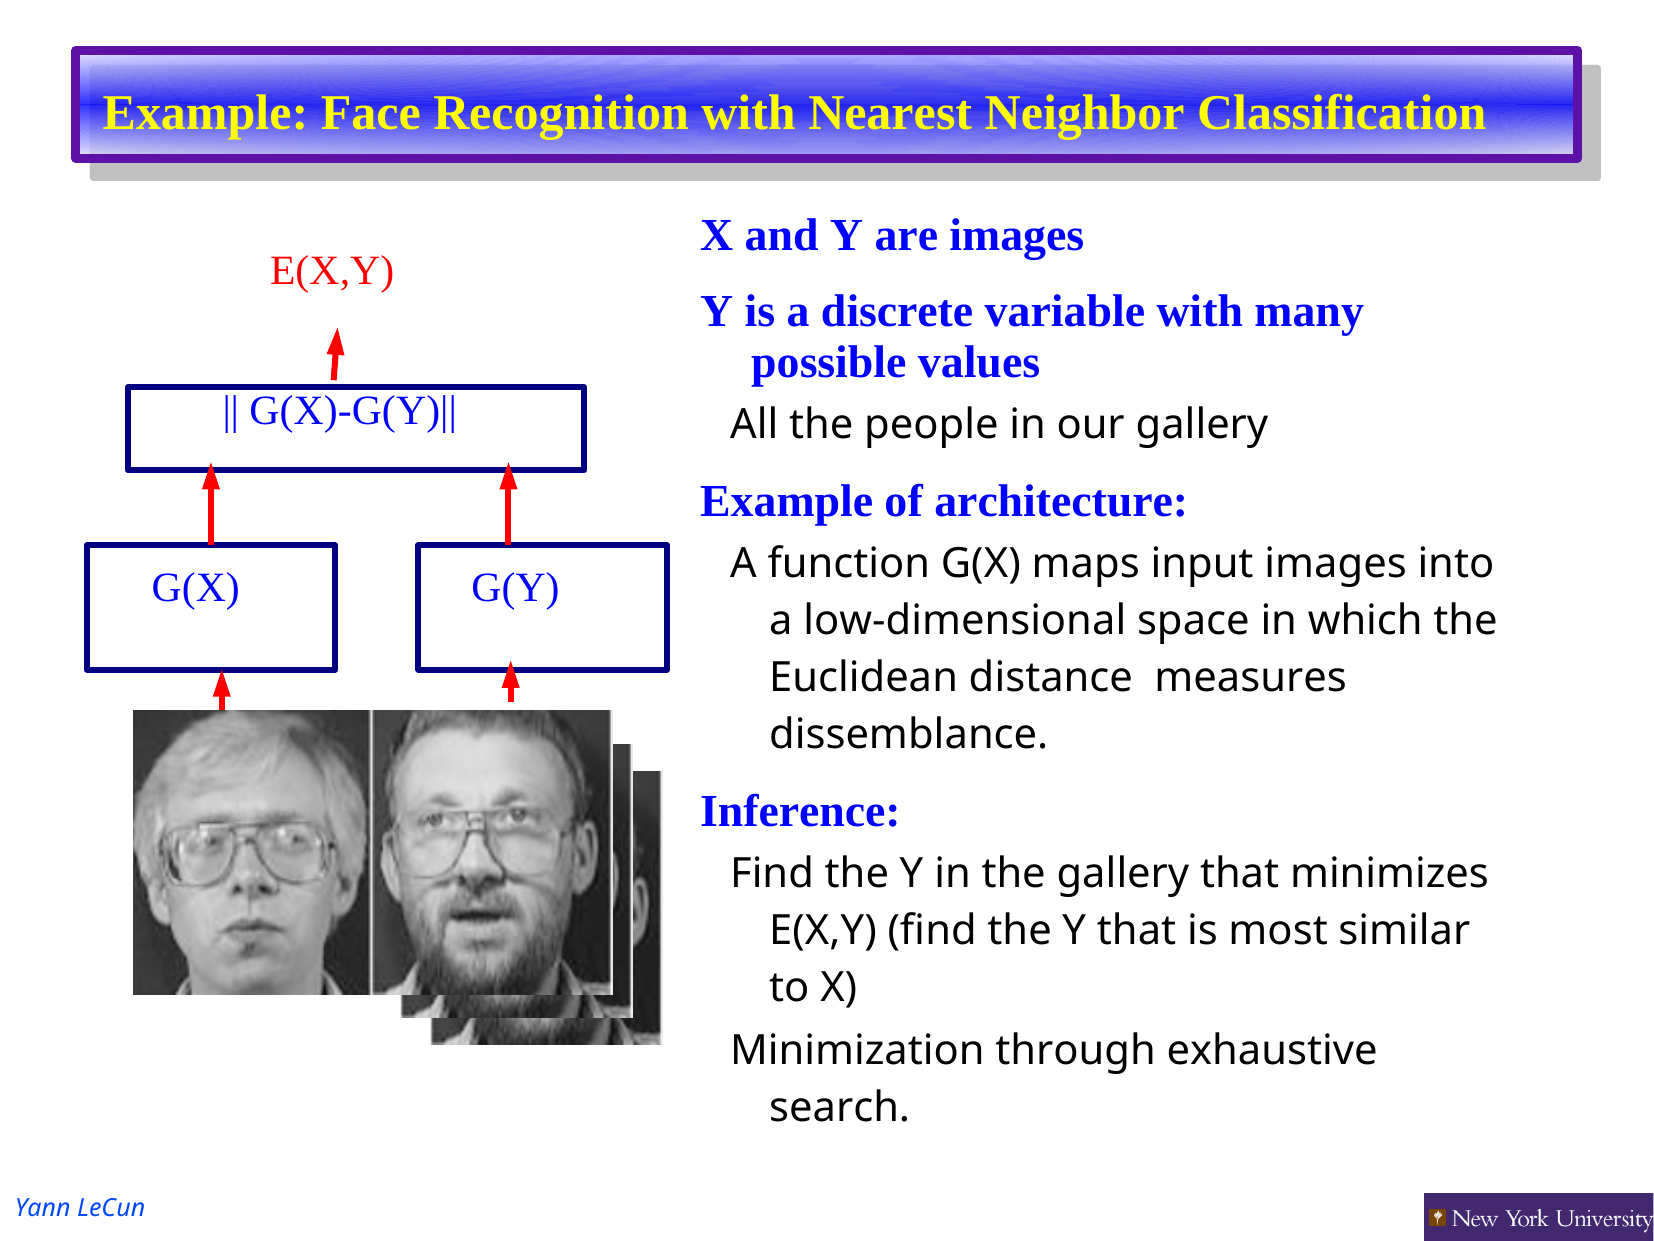

# Example: Face Recognition with Nearest Neighbor Classification
X and Y are images
Y is a discrete variable with many possible values
All the people in our gallery
Example of architecture:
A function G(X) maps input images into a low-dimensional space in which the Euclidean distance measures dissemblance.
Inference:
Find the Y in the gallery that minimizes E(X,Y) (find the Y that is most similar to X)
Minimization through exhaustive search.
E(X,Y)
|| G(X)-G(Y)||
G(X)
G(Y)